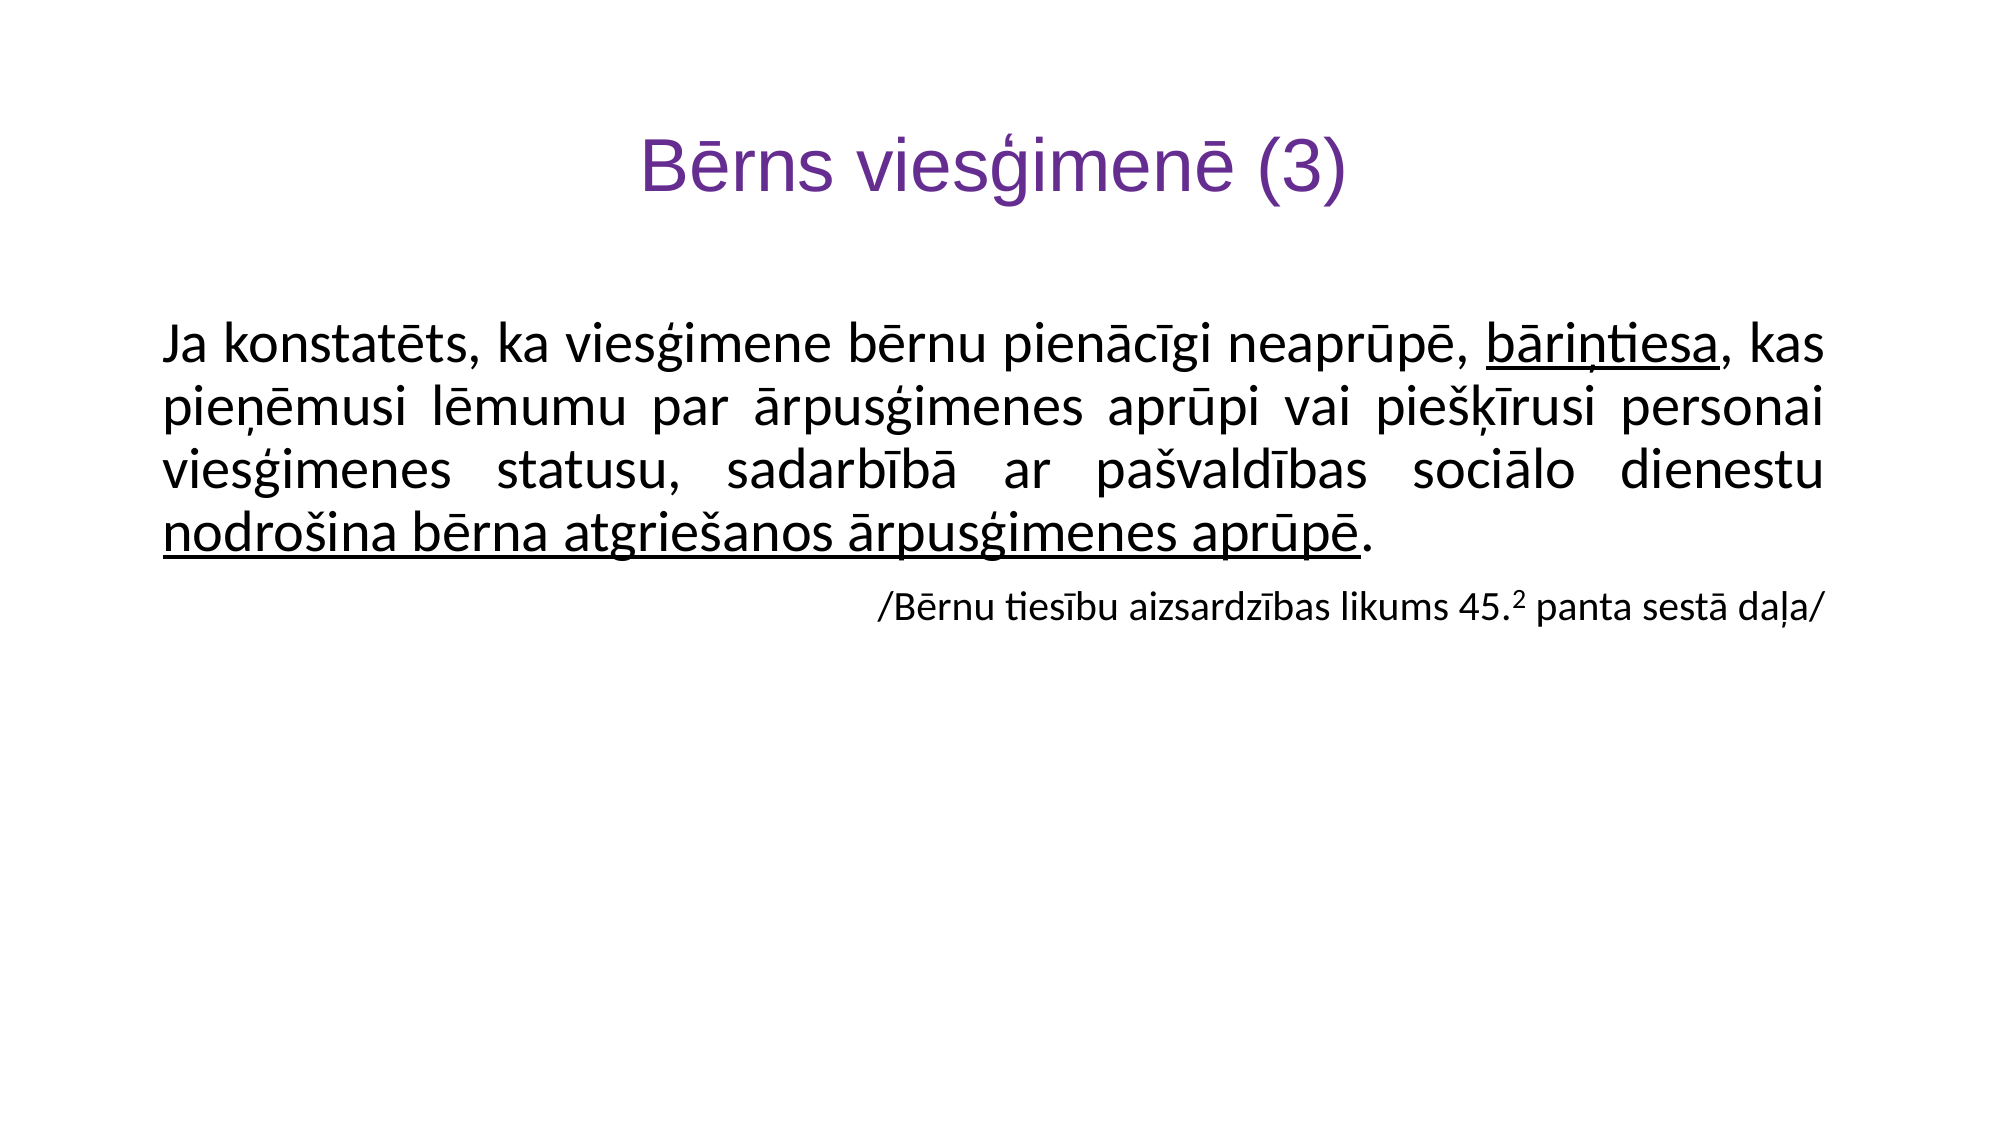

# Bērns viesģimenē (3)
Ja konstatēts, ka viesģimene bērnu pienācīgi neaprūpē, bāriņtiesa, kas pieņēmusi lēmumu par ārpusģimenes aprūpi vai piešķīrusi personai viesģimenes statusu, sadarbībā ar pašvaldības sociālo dienestu nodrošina bērna atgriešanos ārpusģimenes aprūpē.
/Bērnu tiesību aizsardzības likums 45.2 panta sestā daļa/